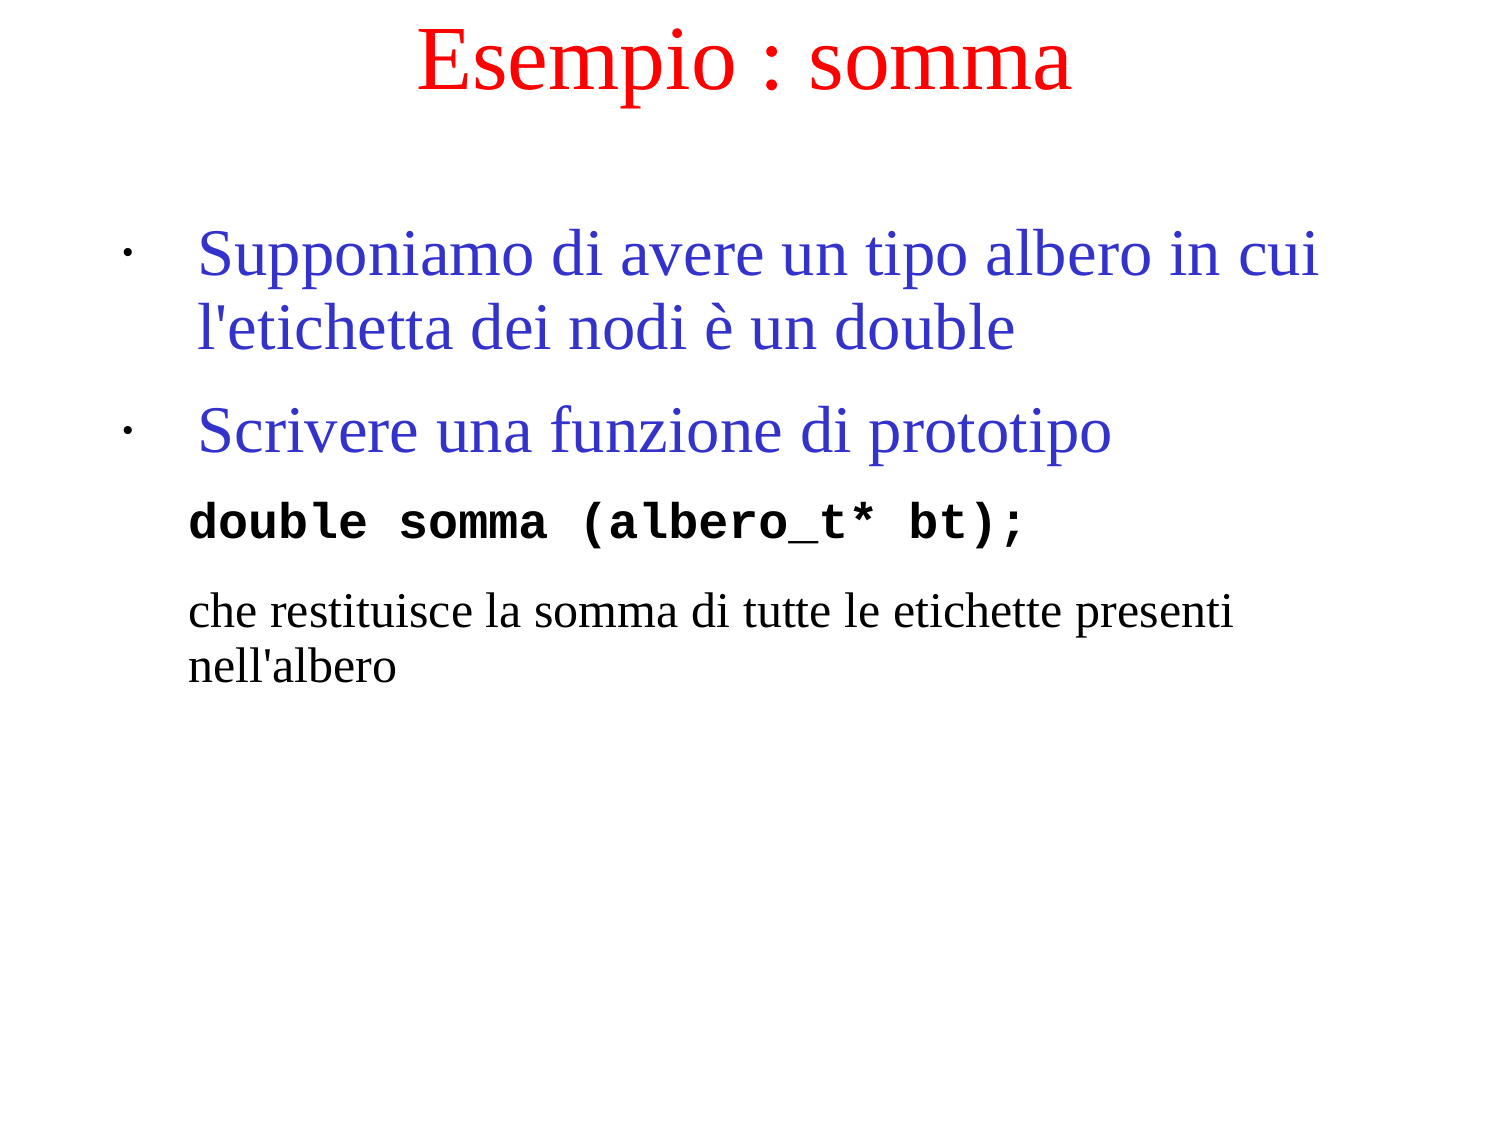

# Esempio : somma
Supponiamo di avere un tipo albero in cui l'etichetta dei nodi è un double
Scrivere una funzione di prototipo
double somma (albero_t* bt);
che restituisce la somma di tutte le etichette presenti nell'albero